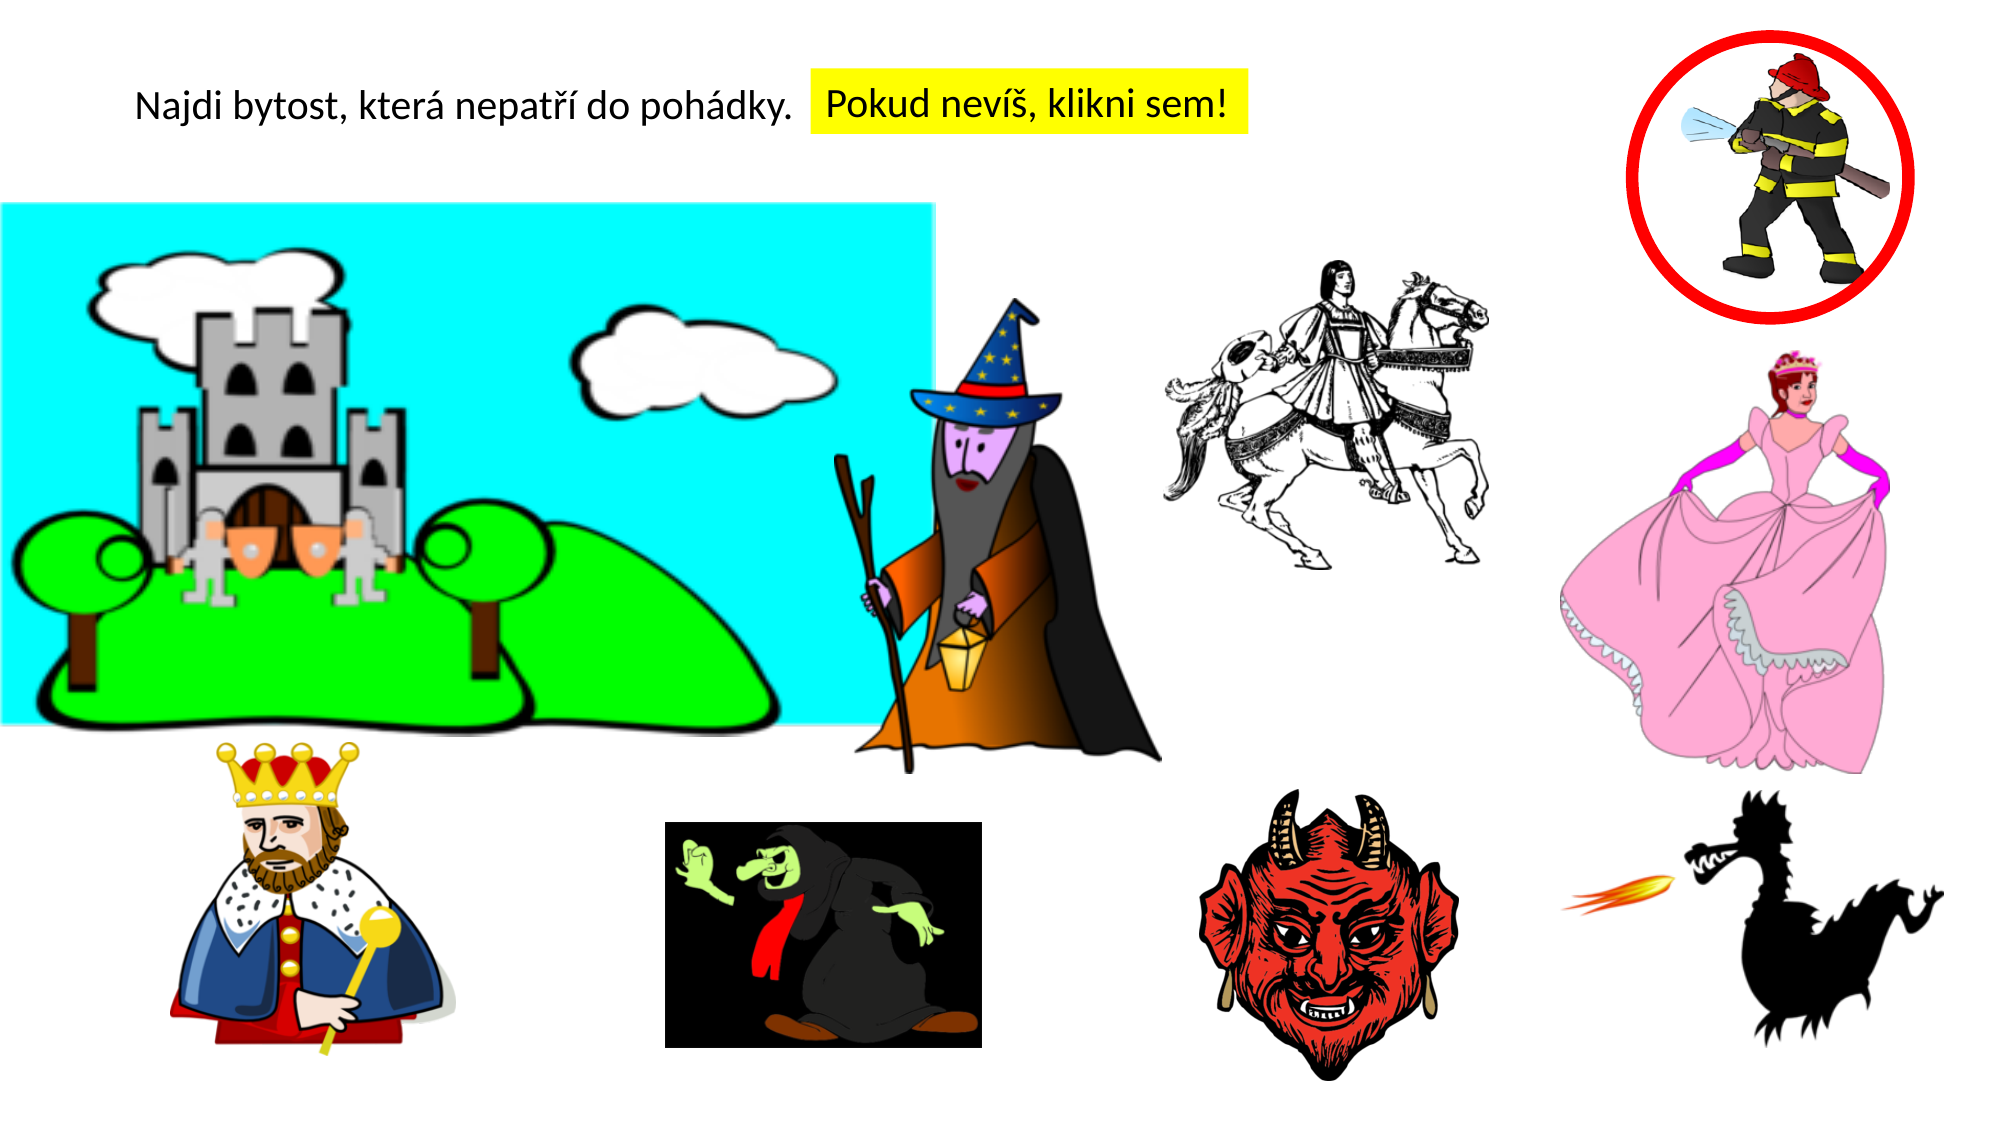

Pokud nevíš, klikni sem!
Najdi bytost, která nepatří do pohádky.